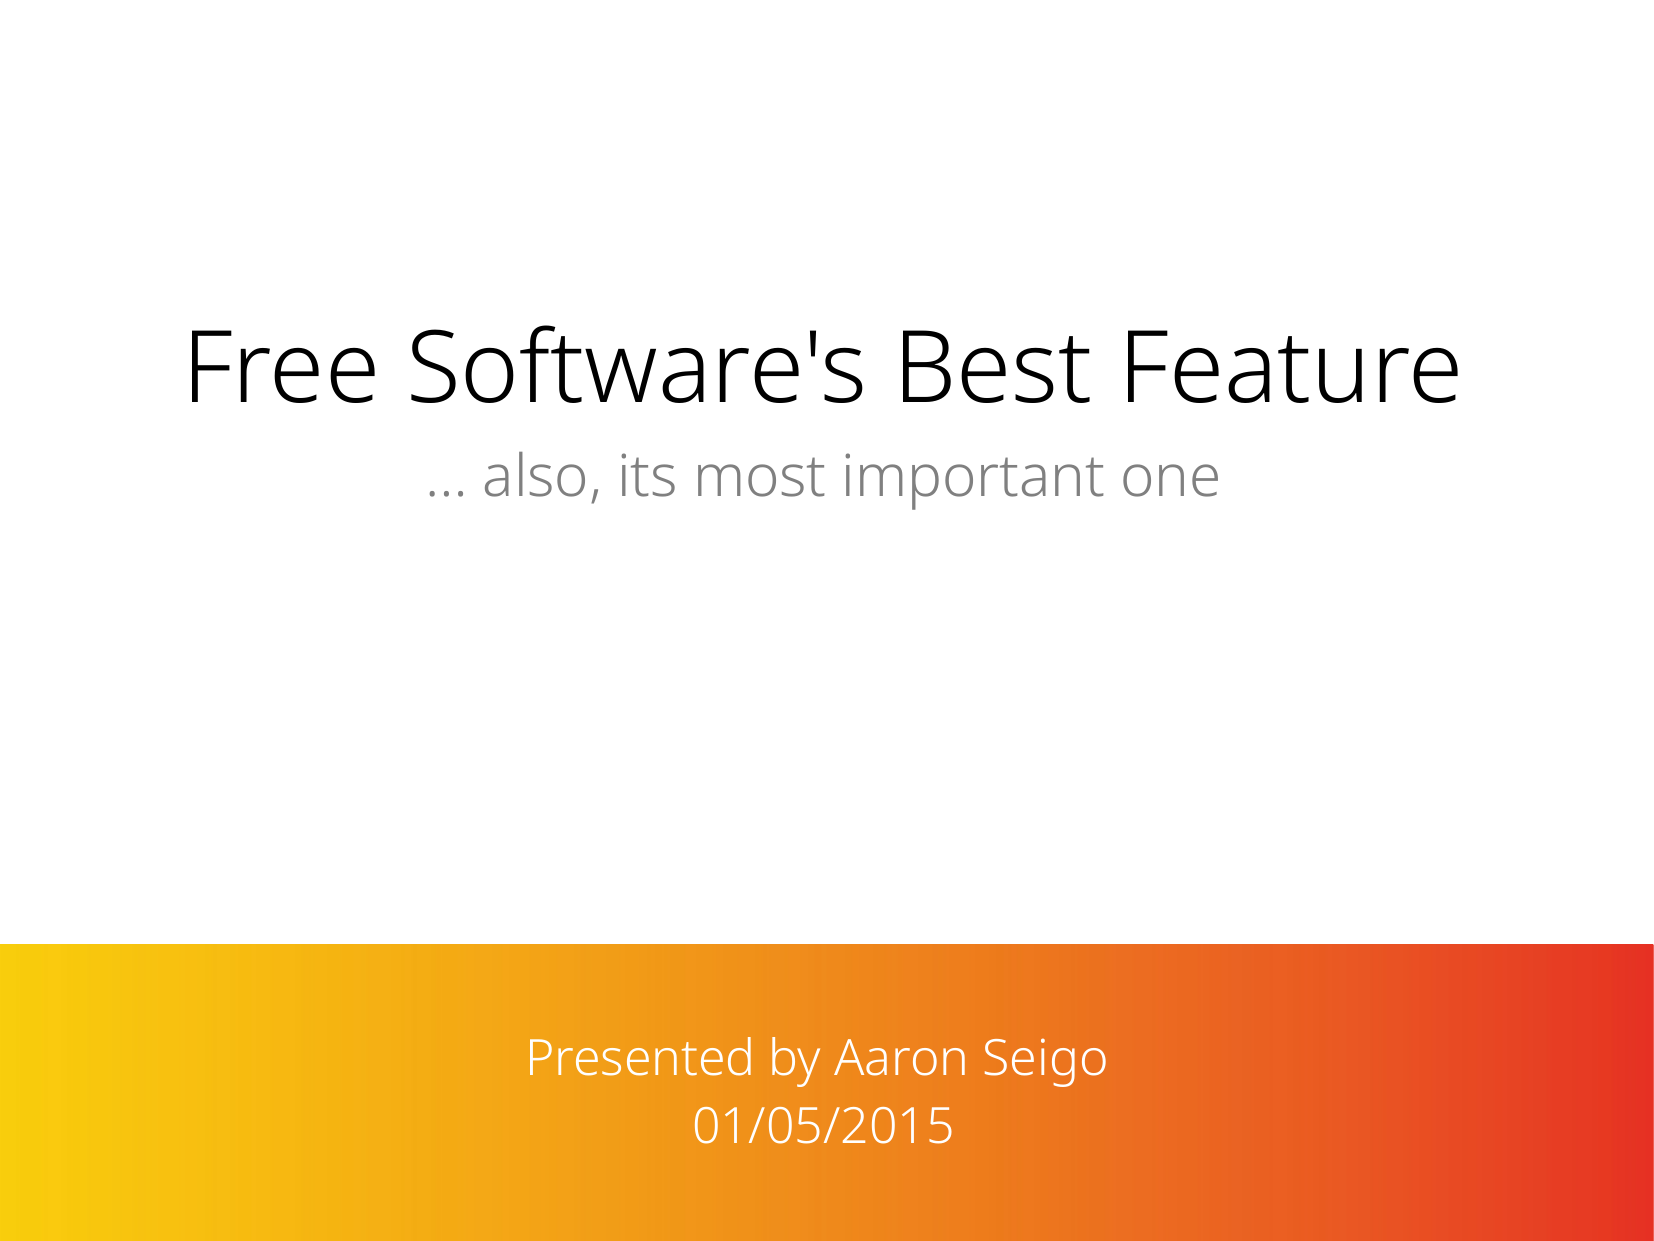

# Free Software's Best Feature
… also, its most important one
Presented by Aaron Seigo
01/05/2015